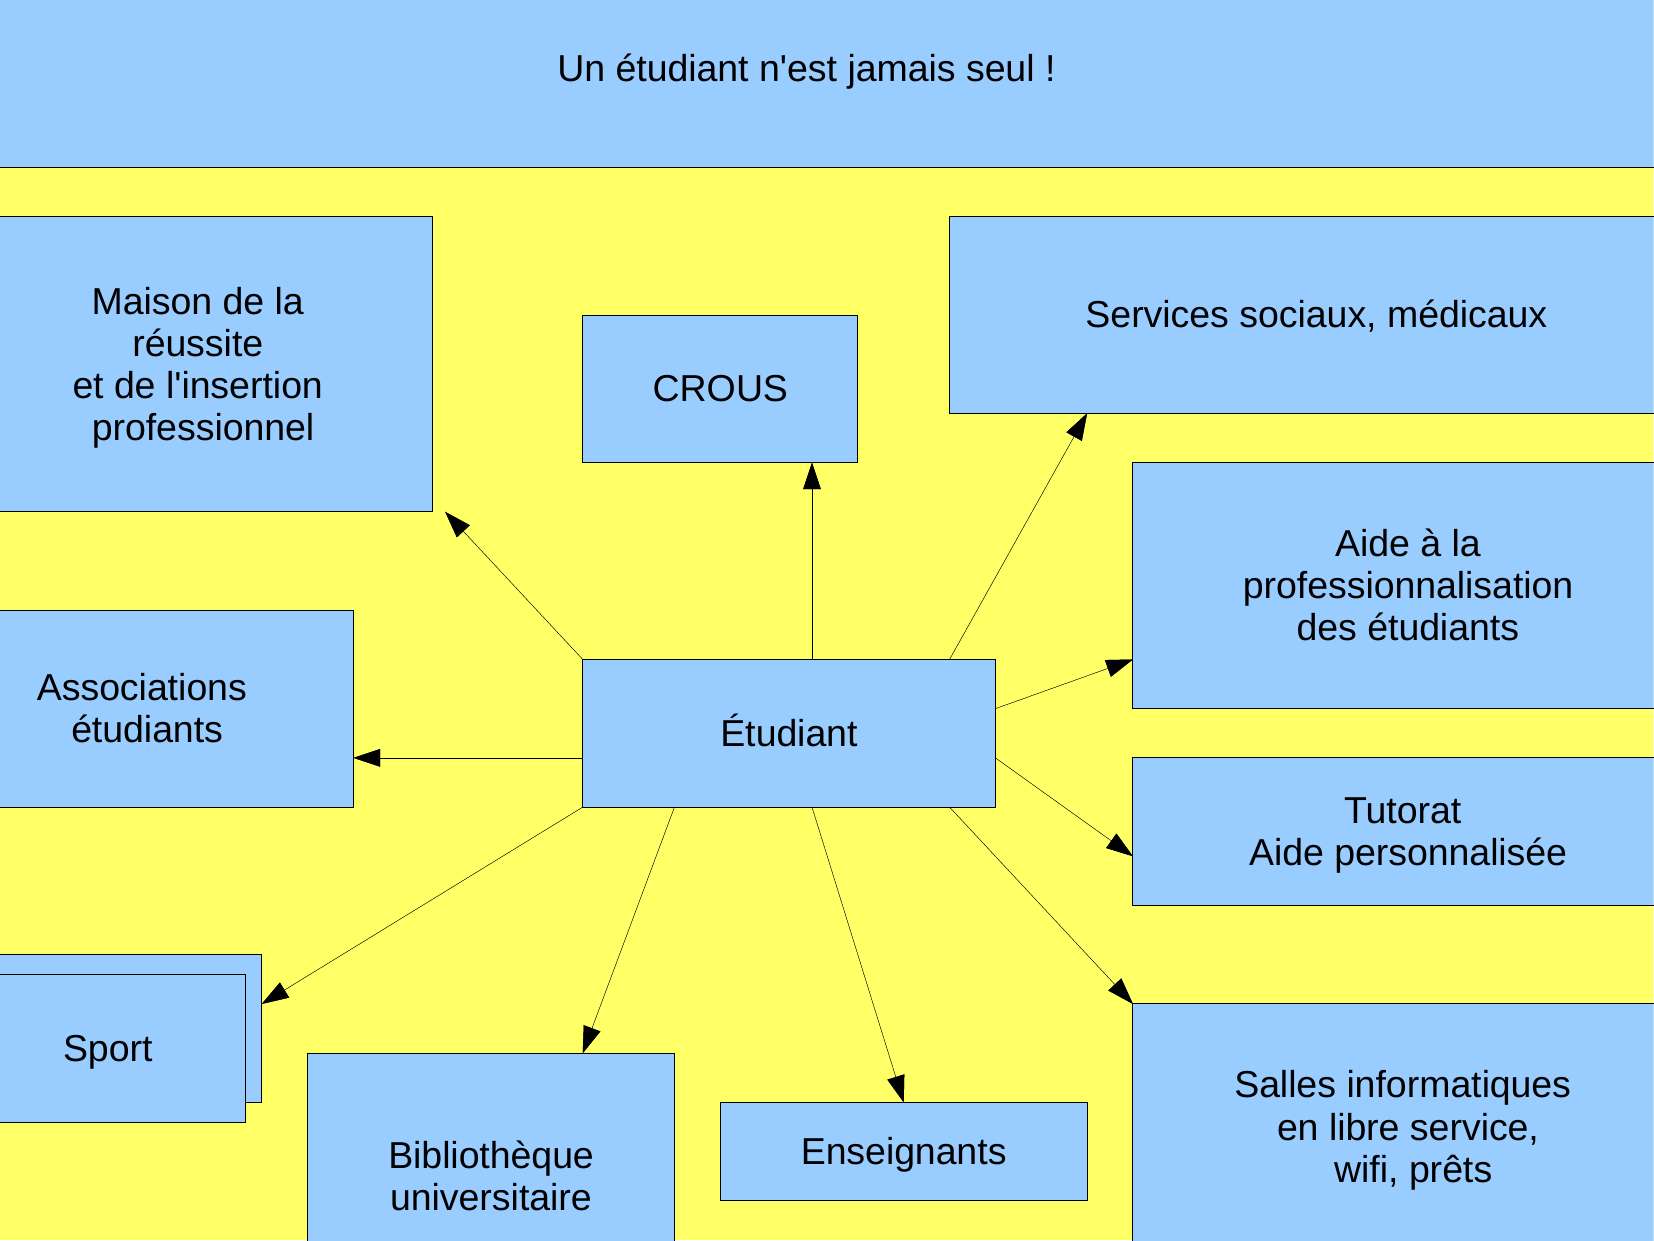

Un étudiant n'est jamais seul !
Maison de la
réussite
et de l'insertion
professionnel
Services sociaux, médicaux
CROUS
Aide à la
 professionnalisation
des étudiants
Associations
étudiants
Etudiant
Tutorat
Aide personnalisée
Sport
Salles informatiques
en libre service,
 wifi, prêts
Bibliothéque
universitaire
Enseignants
Un étudiant n'est jamais seul !
Maison de la
réussite
et de l'insertion
professionnel
Services sociaux, médicaux
CROUS
Aide à la
 professionnalisation
des étudiants
Associations
étudiants
Étudiant
Tutorat
Aide personnalisée
Sport
Salles informatiques
en libre service,
 wifi, prêts
Bibliothèque
universitaire
Enseignants